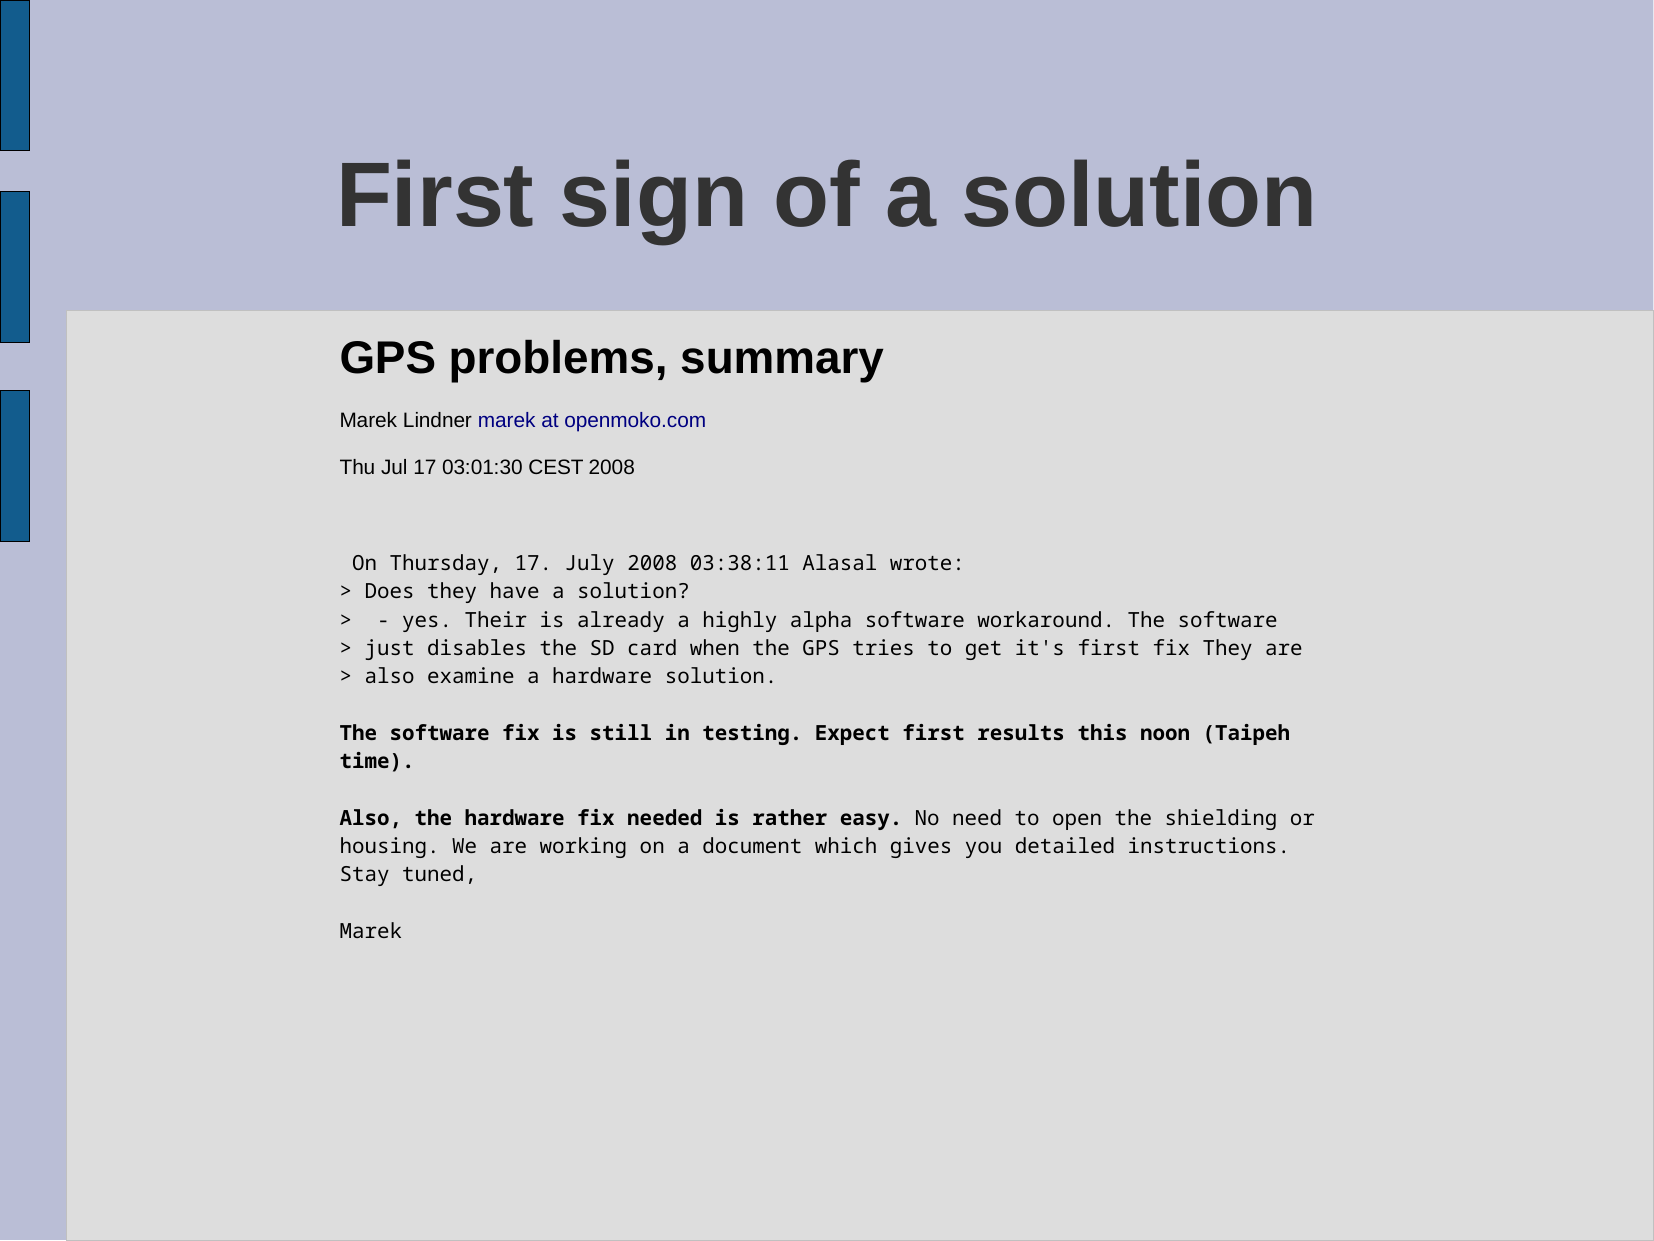

# First sign of a solution
GPS problems, summary
Marek Lindner marek at openmoko.com
Thu Jul 17 03:01:30 CEST 2008
 On Thursday, 17. July 2008 03:38:11 Alasal wrote:
> Does they have a solution?
> - yes. Their is already a highly alpha software workaround. The software
> just disables the SD card when the GPS tries to get it's first fix They are
> also examine a hardware solution.
The software fix is still in testing. Expect first results this noon (Taipeh
time).
Also, the hardware fix needed is rather easy. No need to open the shielding or
housing. We are working on a document which gives you detailed instructions.
Stay tuned,
Marek